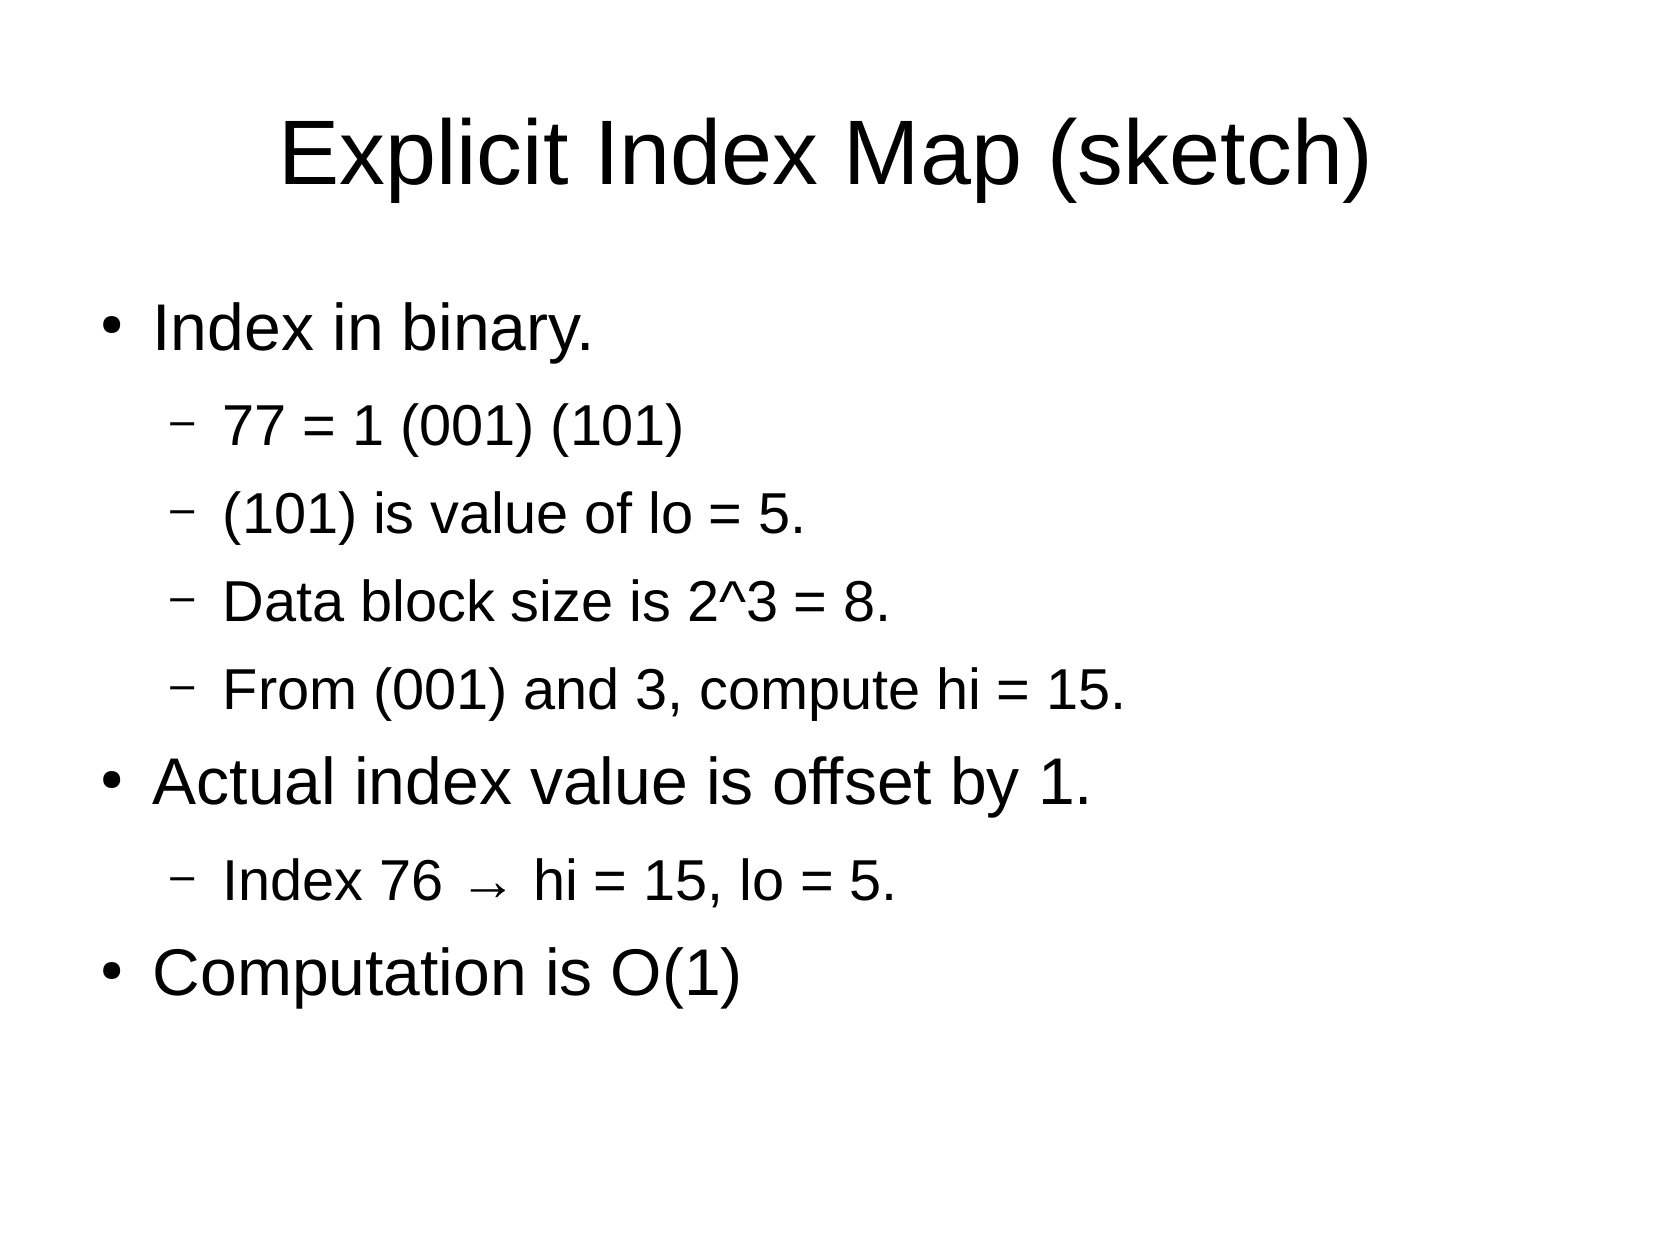

# Explicit Index Map (sketch)
Index in binary.
77 = 1 (001) (101)
(101) is value of lo = 5.
Data block size is 2^3 = 8.
From (001) and 3, compute hi = 15.
Actual index value is offset by 1.
Index 76 → hi = 15, lo = 5.
Computation is O(1)